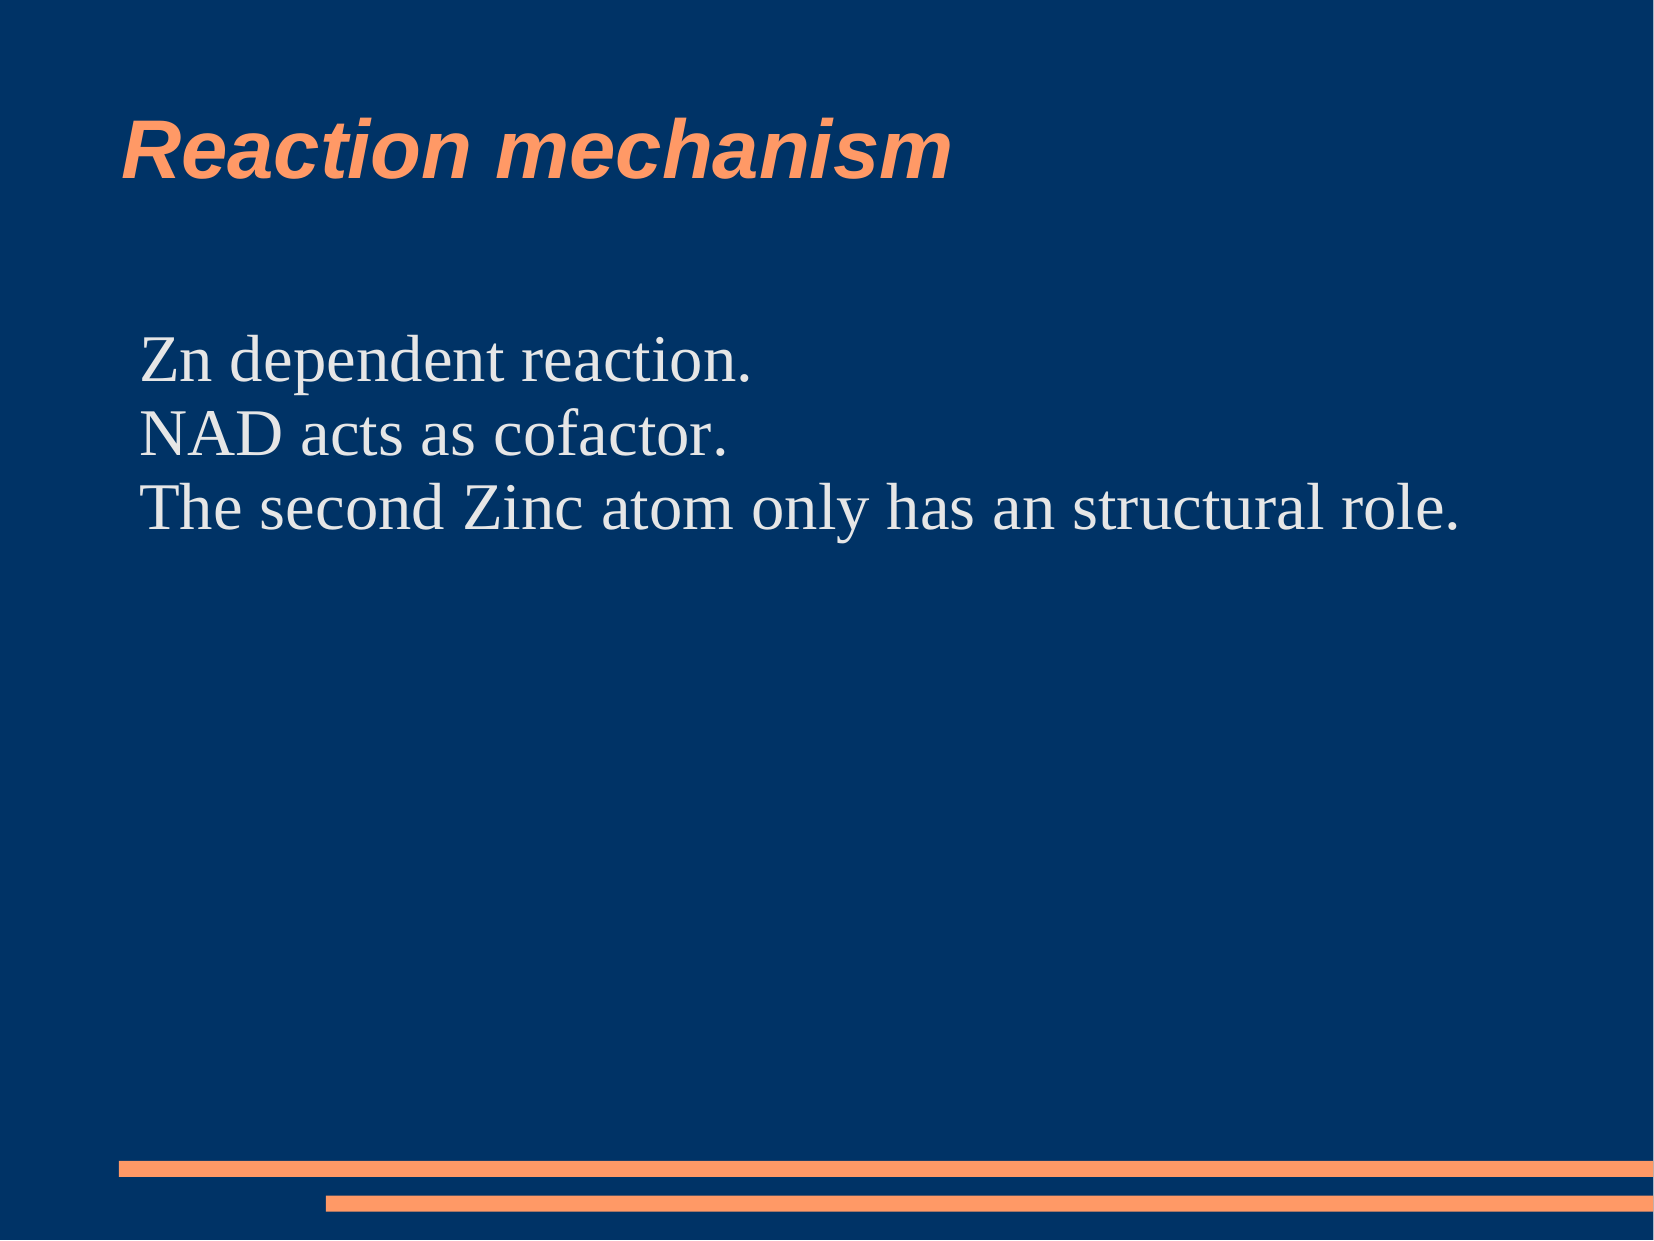

# Reaction mechanism
Zn dependent reaction.
NAD acts as cofactor.
The second Zinc atom only has an structural role.